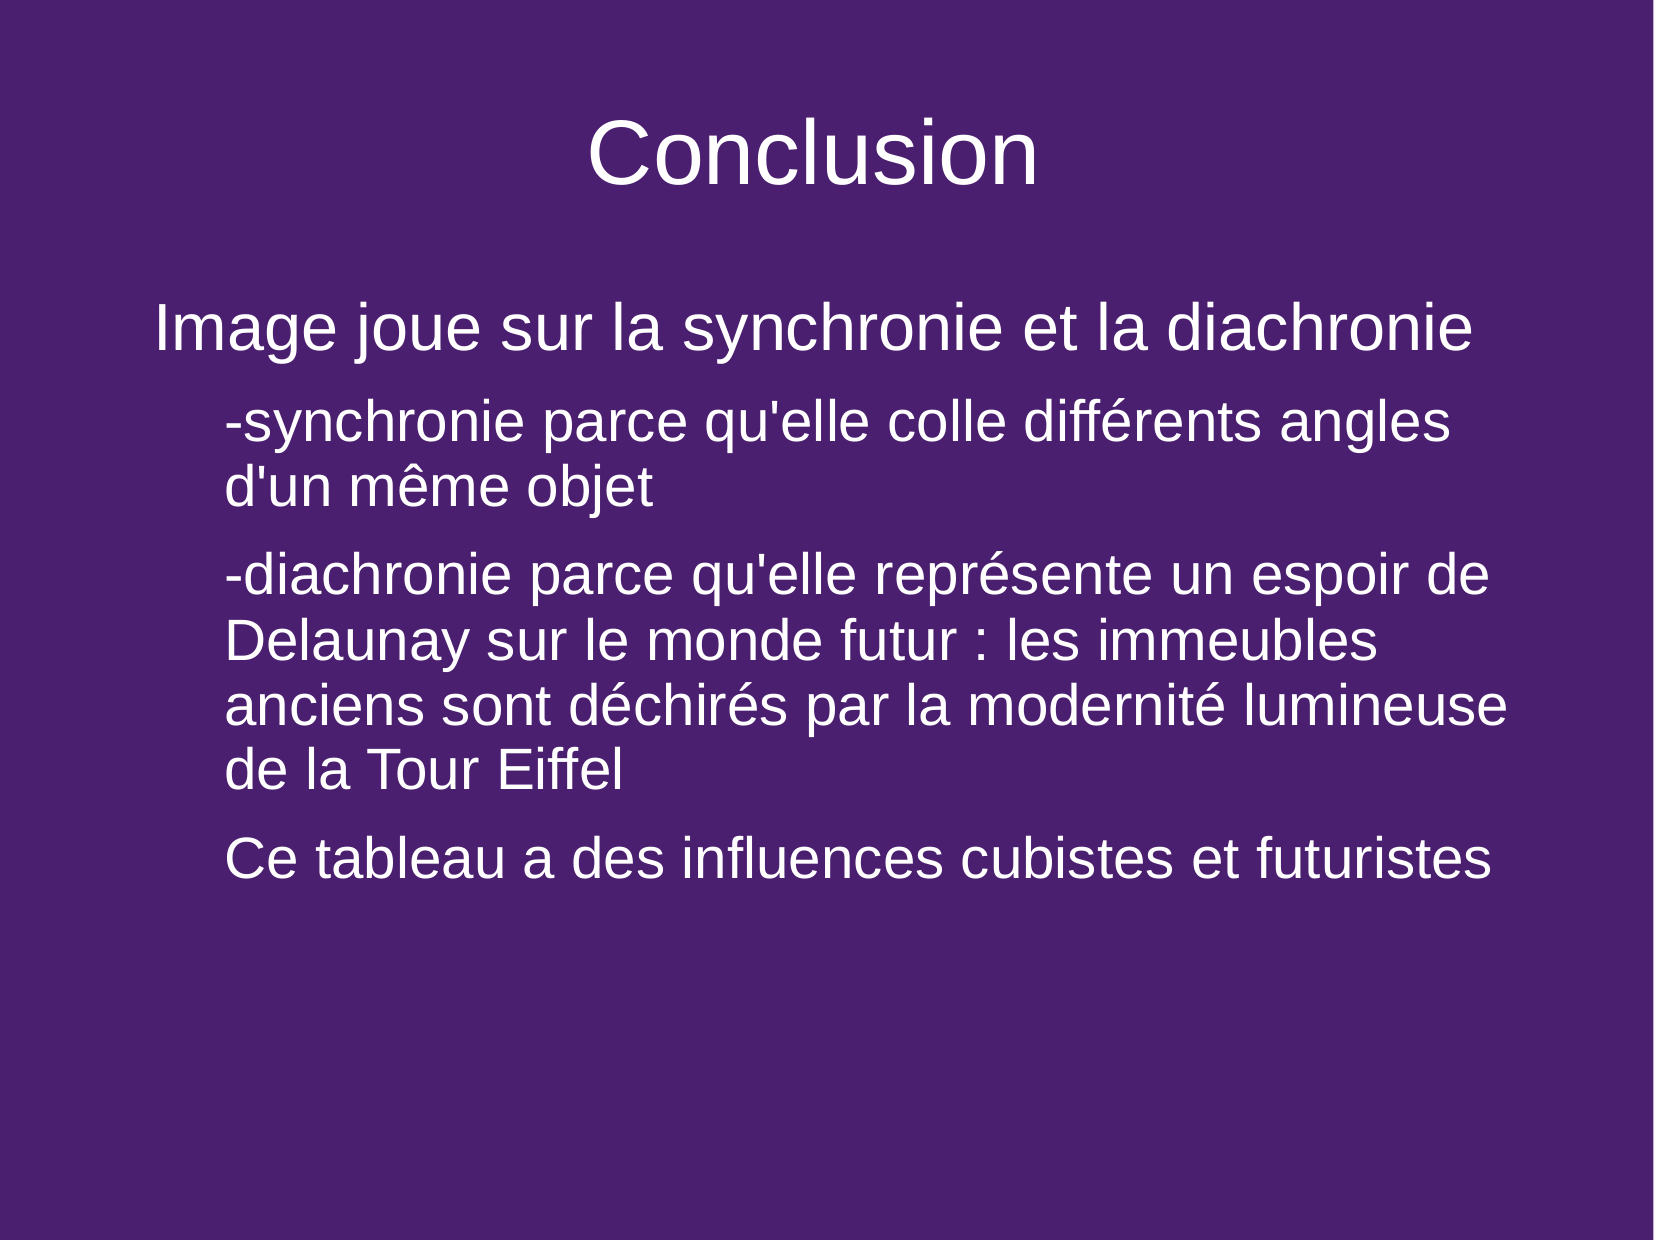

# Conclusion
Image joue sur la synchronie et la diachronie
-synchronie parce qu'elle colle différents angles d'un même objet
-diachronie parce qu'elle représente un espoir de Delaunay sur le monde futur : les immeubles anciens sont déchirés par la modernité lumineuse de la Tour Eiffel
Ce tableau a des influences cubistes et futuristes